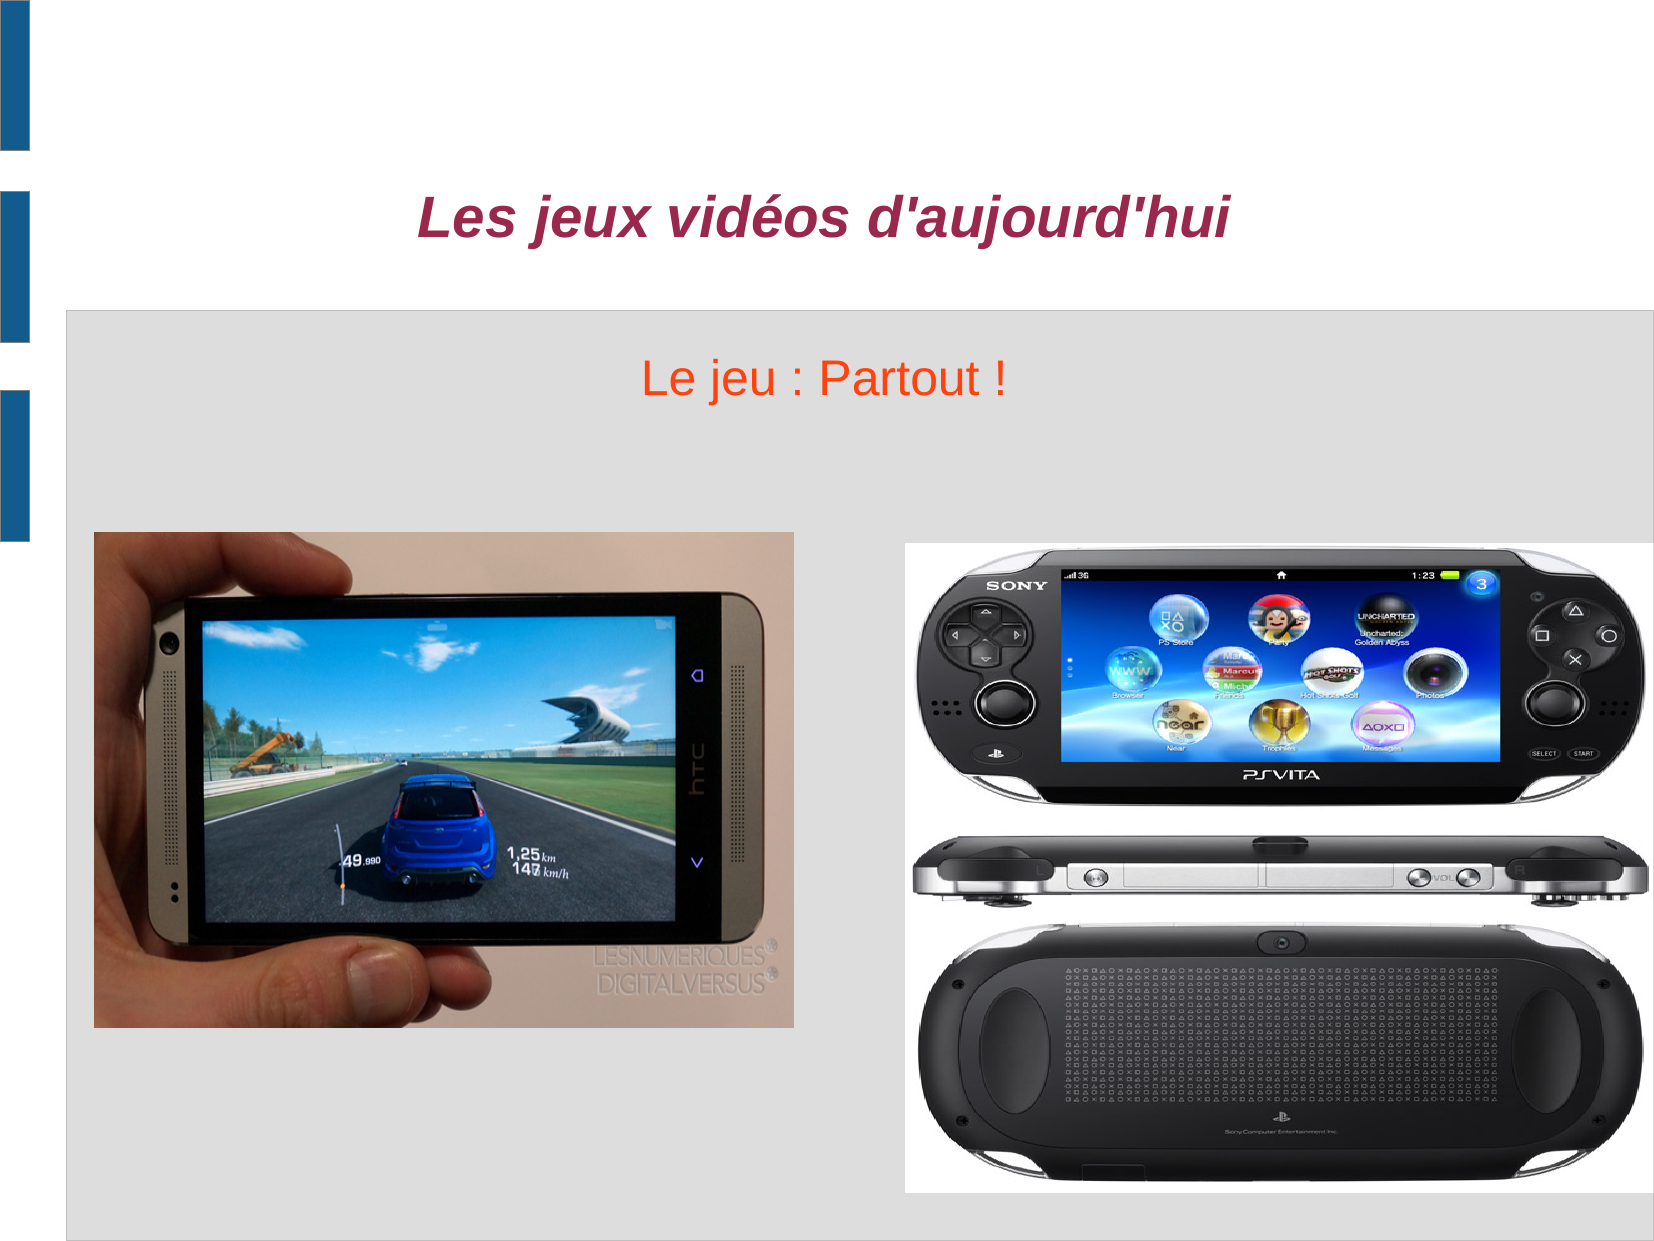

Les jeux vidéos d'aujourd'hui
Le jeu : Partout !